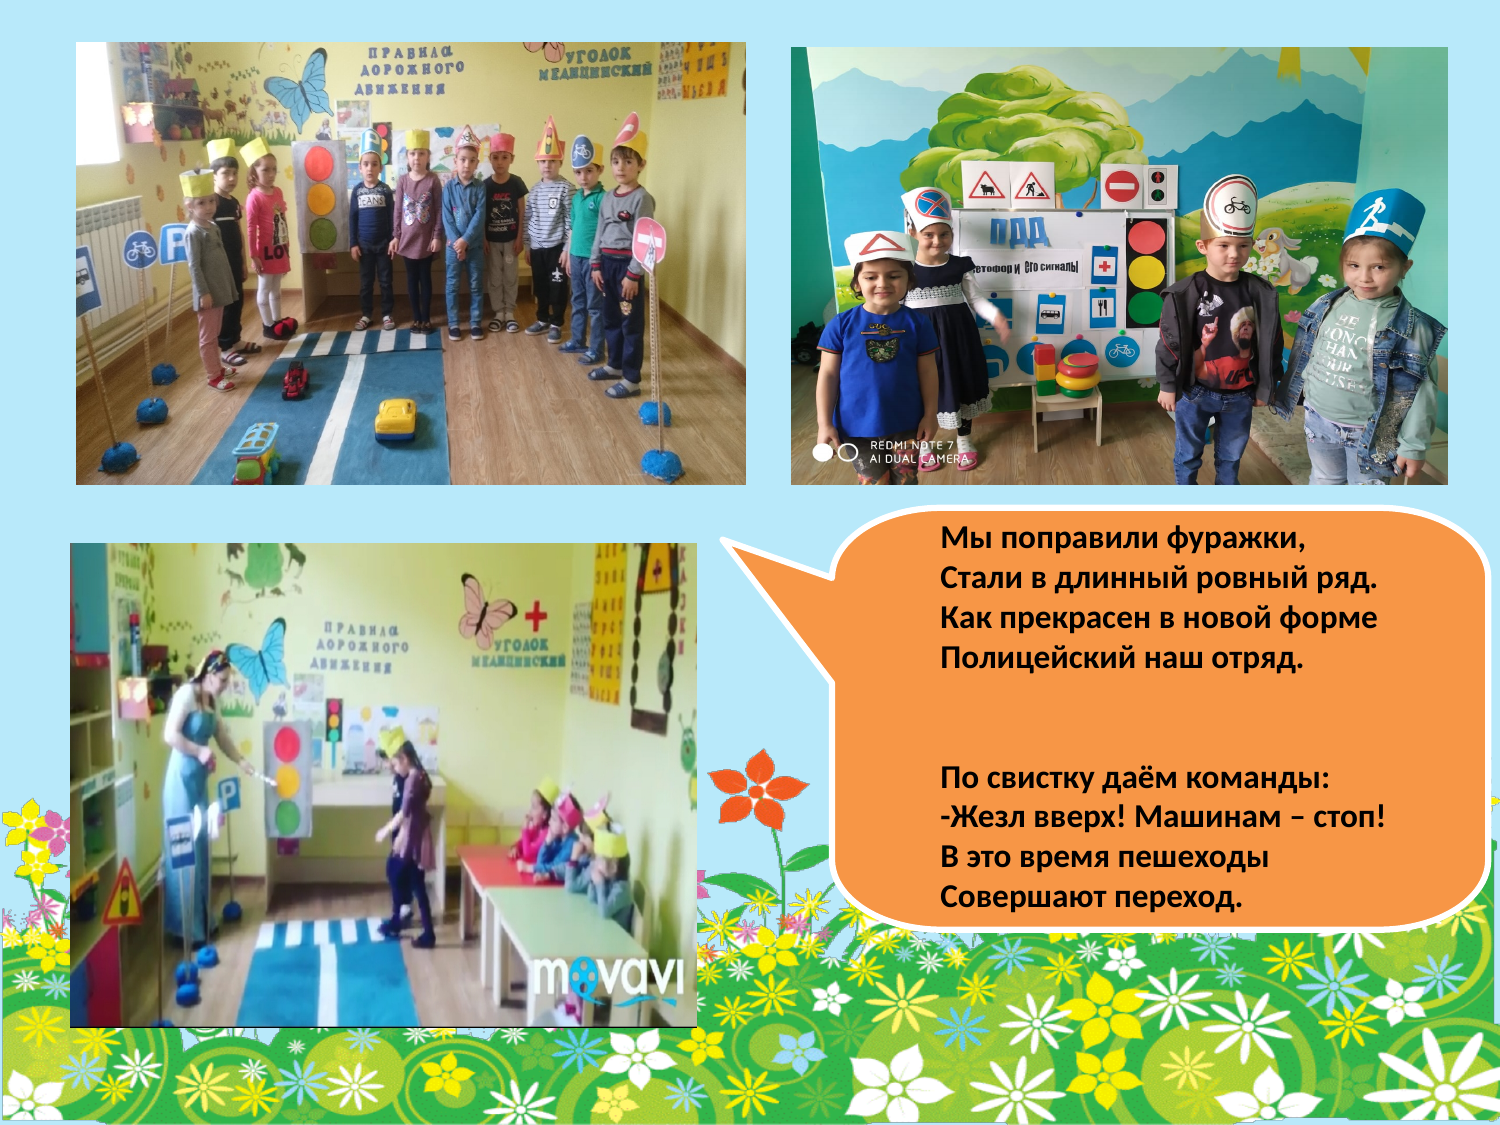

Мы поправили фуражки,
Стали в длинный ровный ряд.
Как прекрасен в новой форме
Полицейский наш отряд.
По свистку даём команды:
-Жезл вверх! Машинам – стоп!
В это время пешеходы
Совершают переход.